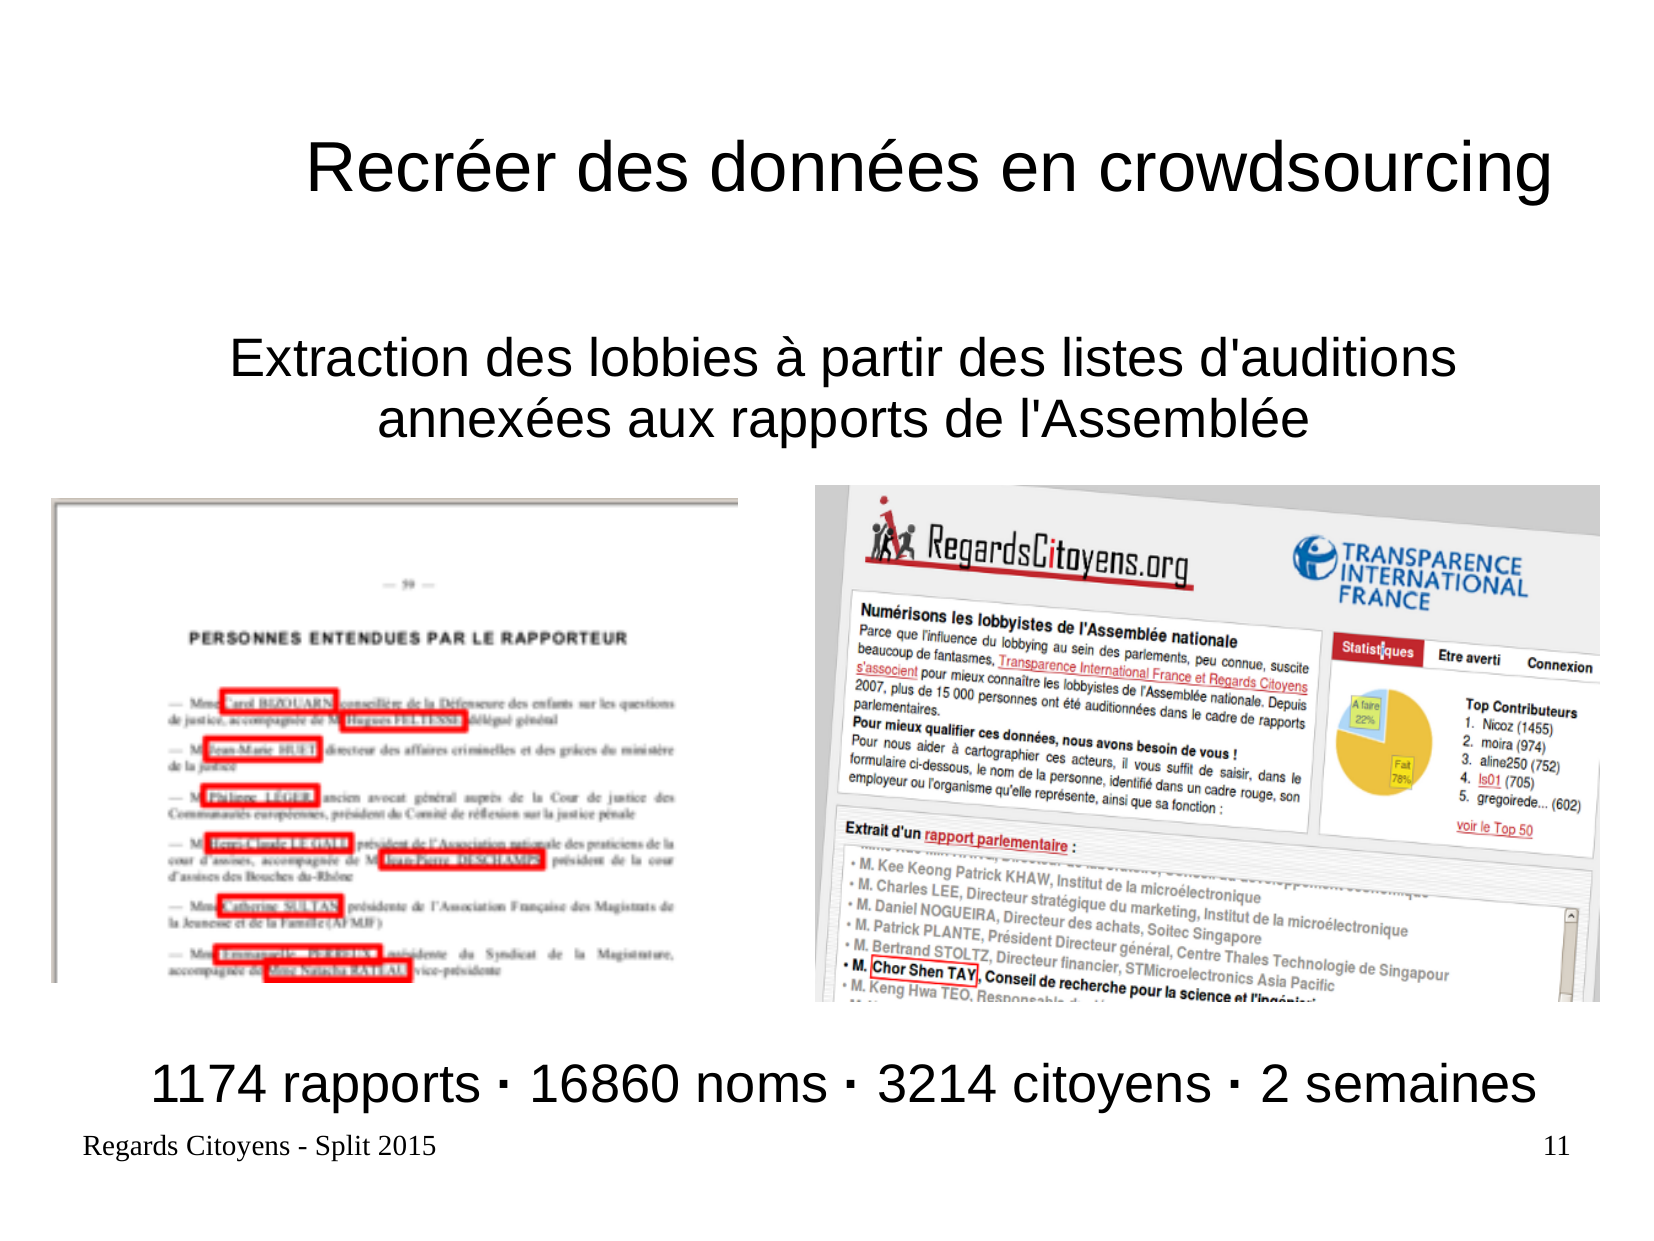

# Recréer des données en crowdsourcing
Extraction des lobbies à partir des listes d'auditions
annexées aux rapports de l'Assemblée
1174 rapports · 16860 noms · 3214 citoyens · 2 semaines
Regards Citoyens - Split 2015
11